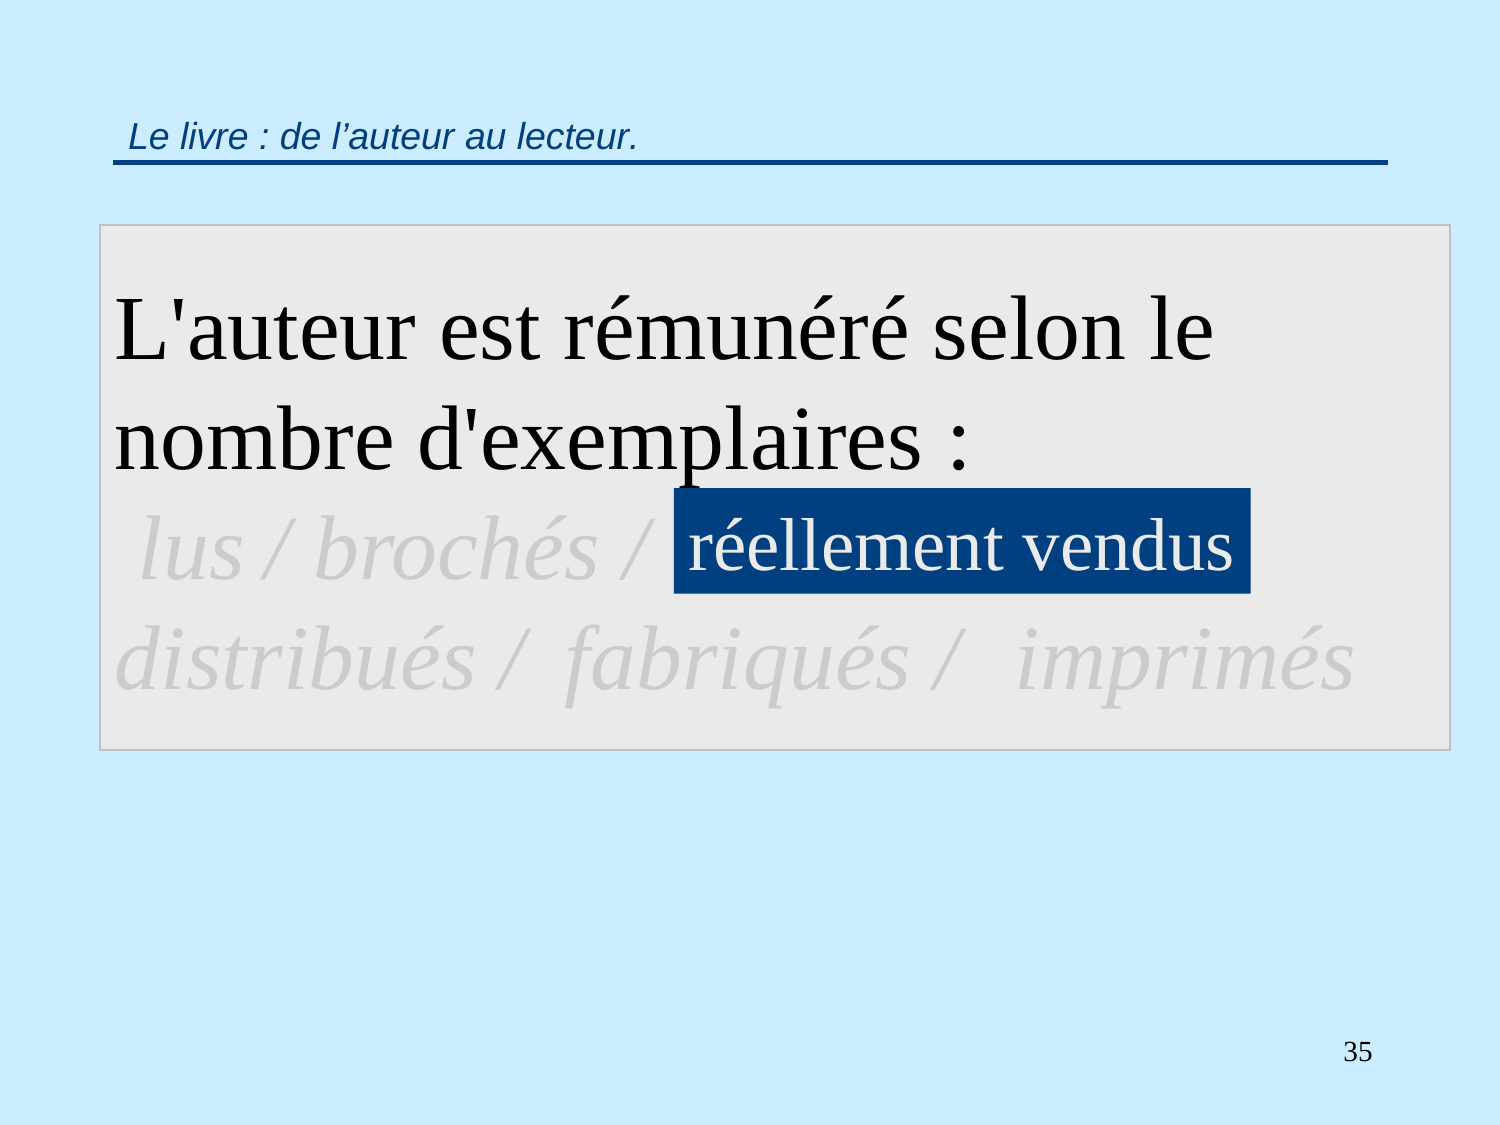

Le livre : de l’auteur au lecteur.
# L'auteur est rémunéré selon le nombre d'exemplaires : lus	/ brochés /	vendus /	distribués /	fabriqués /	imprimés
réellement vendus
35